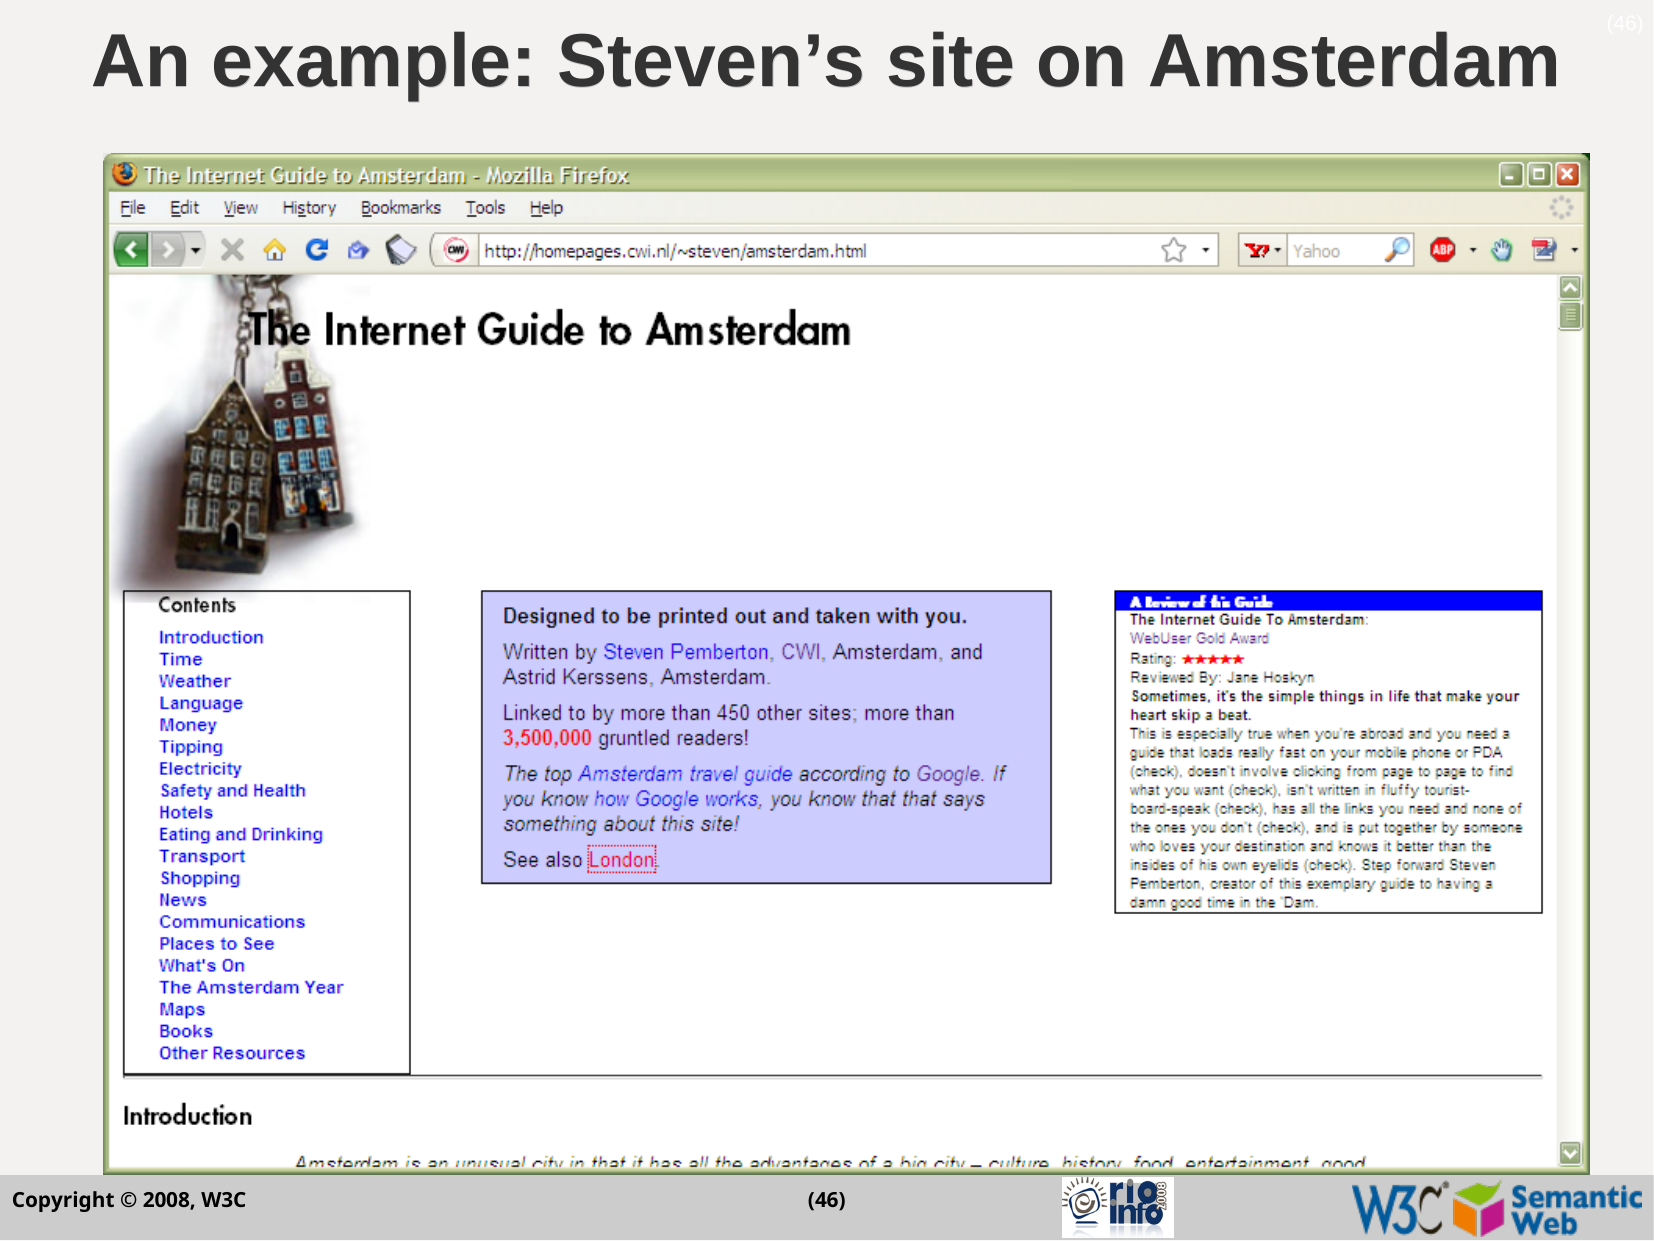

# An example: Steven’s site on Amsterdam